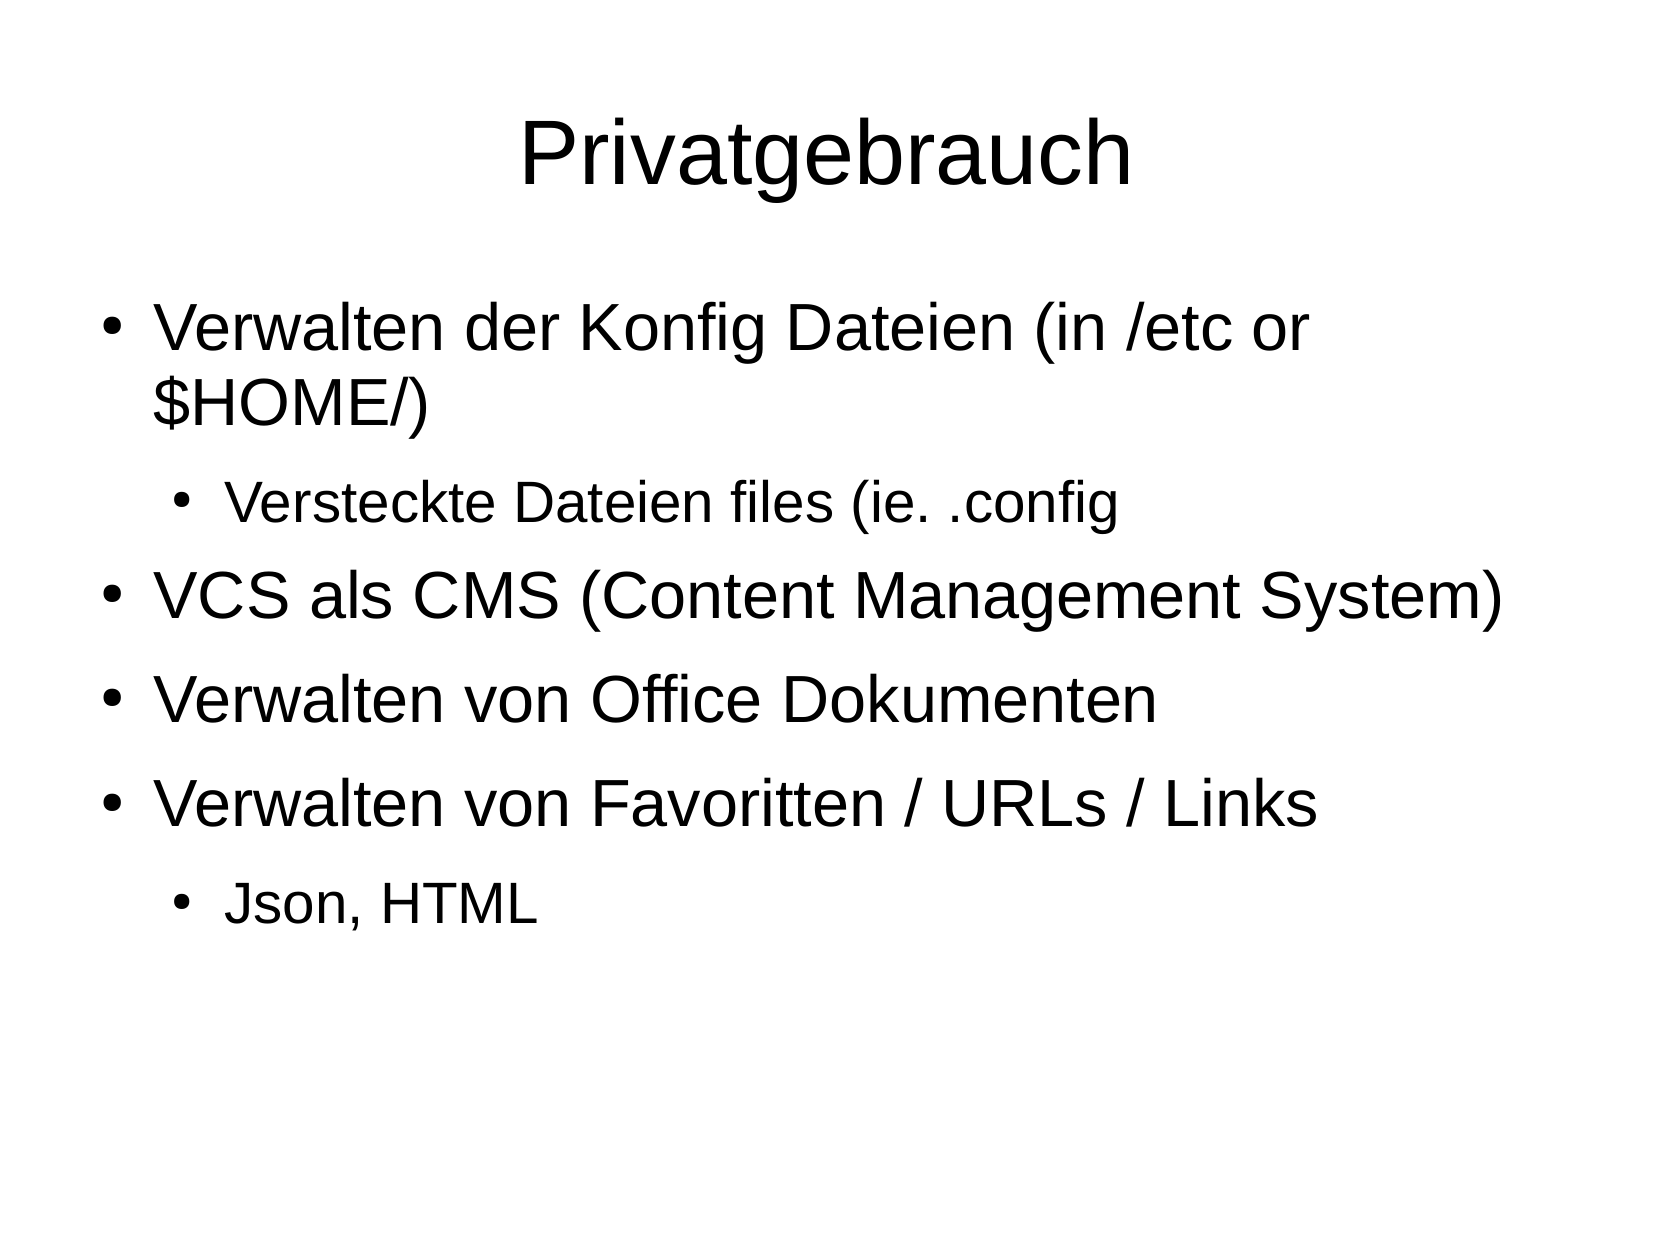

# Privatgebrauch
Verwalten der Konfig Dateien (in /etc or $HOME/)
Versteckte Dateien files (ie. .config
VCS als CMS (Content Management System)
Verwalten von Office Dokumenten
Verwalten von Favoritten / URLs / Links
Json, HTML